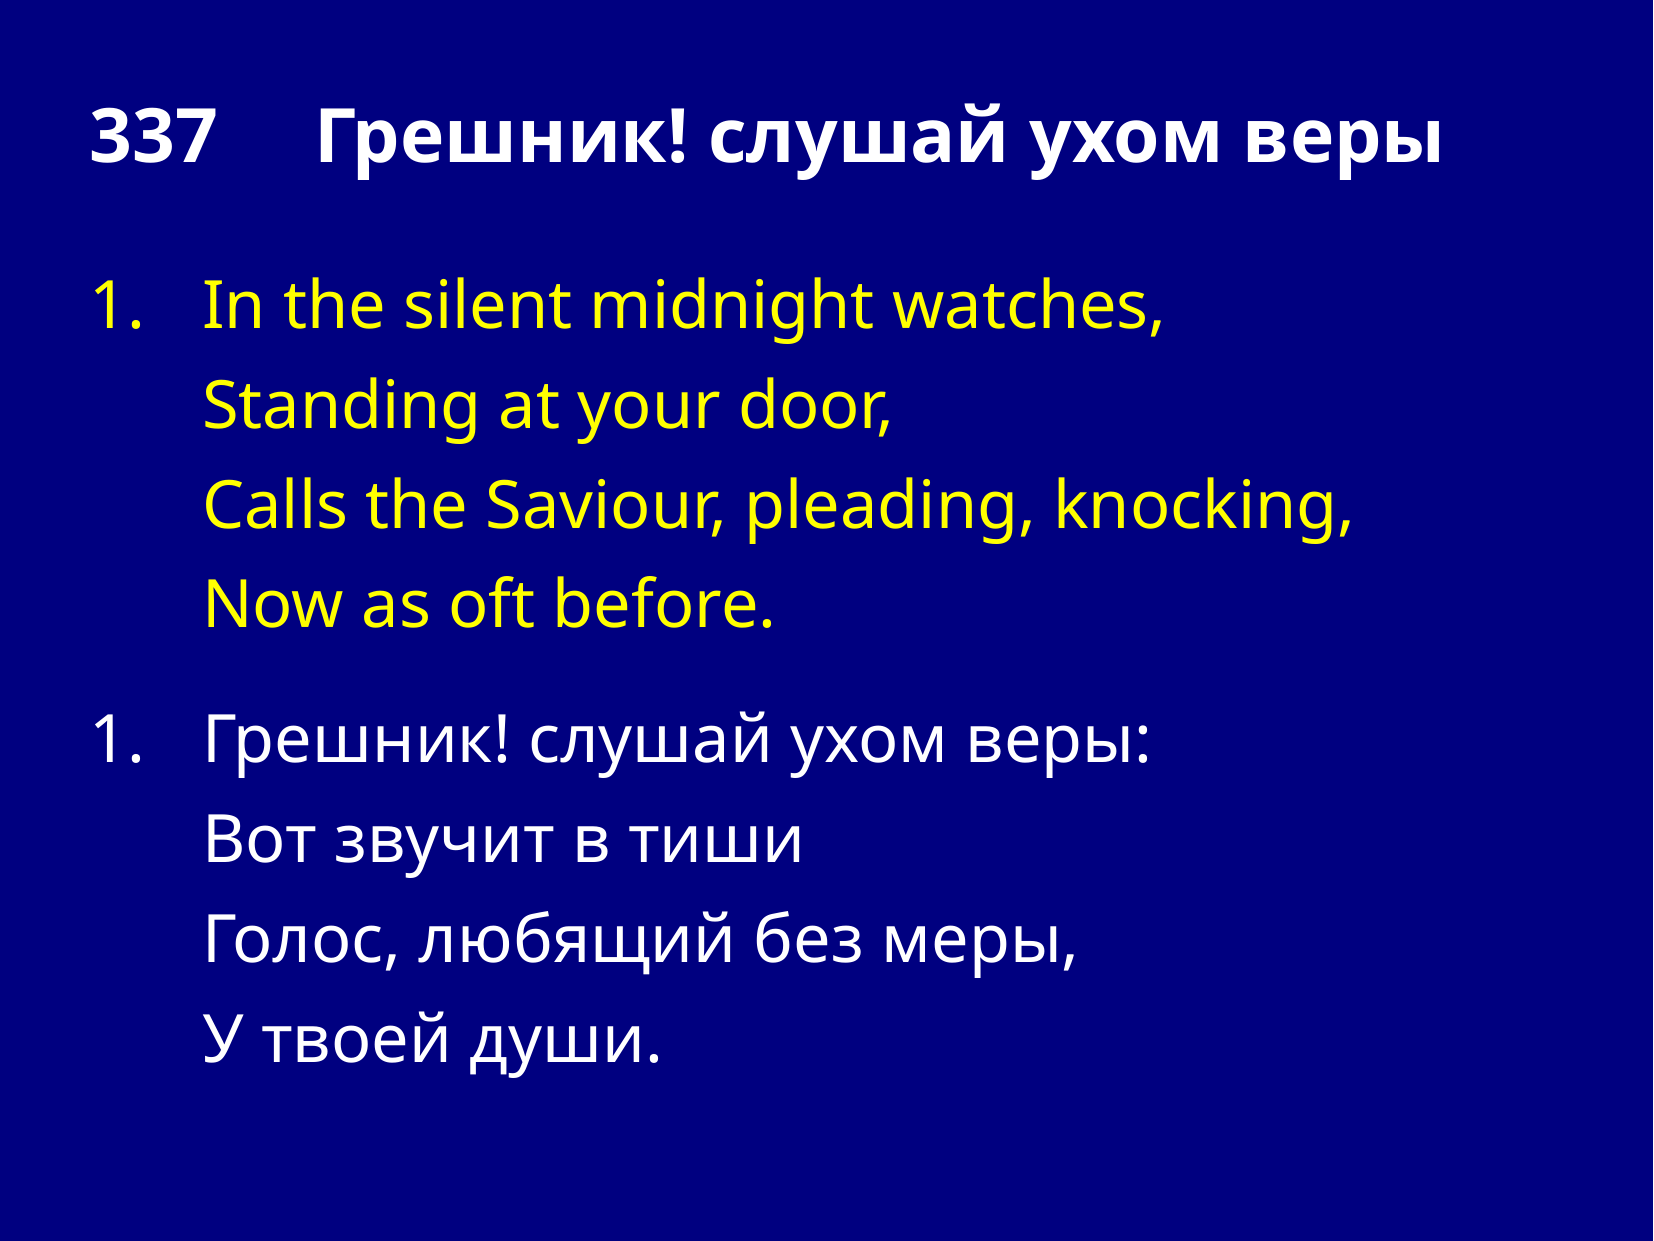

337	Грешник! слушай ухом веры
1.	In the silent midnight watches,
	Standing at your door,
	Calls the Saviour, pleading, knocking,
	Now as oft before.
1.	Грешник! слушай ухом веры:
	Вот звучит в тиши
	Голос, любящий без меры,
	У твоей души.